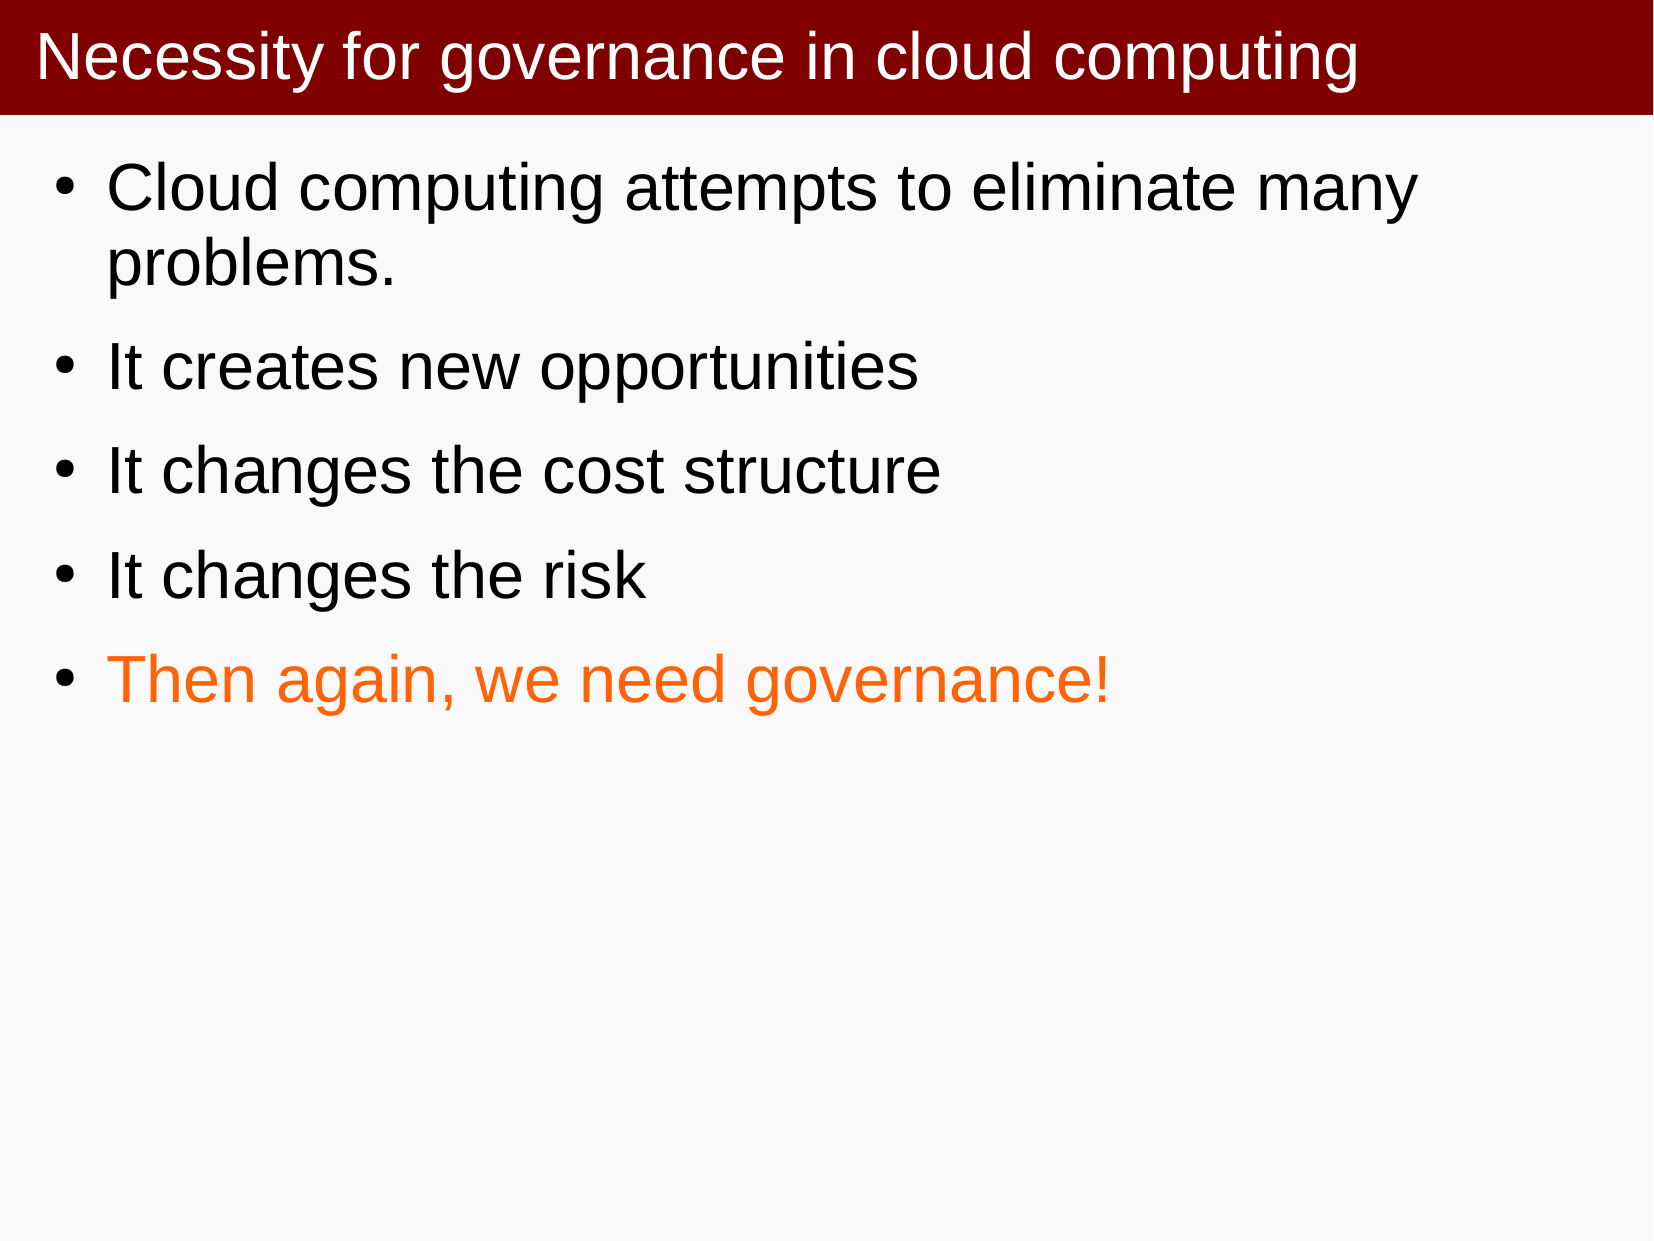

# Necessity for governance in cloud computing
Cloud computing attempts to eliminate many problems.
It creates new opportunities
It changes the cost structure
It changes the risk
Then again, we need governance!